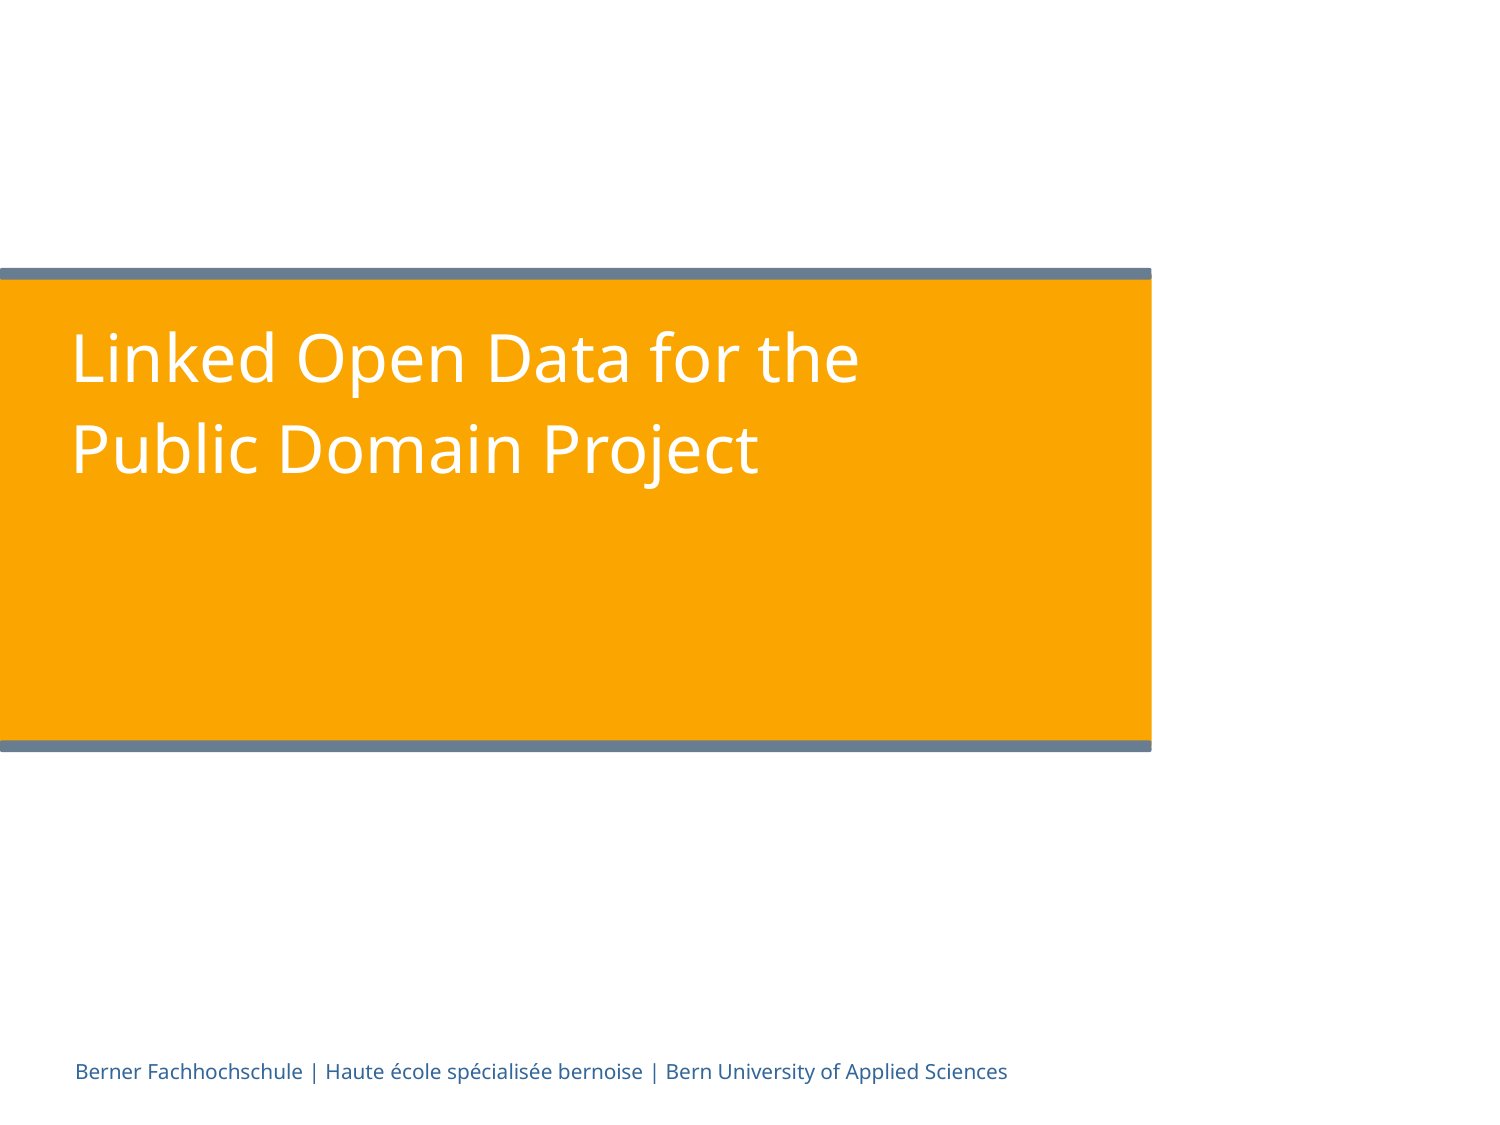

# Linked Open Data for the Public Domain Project